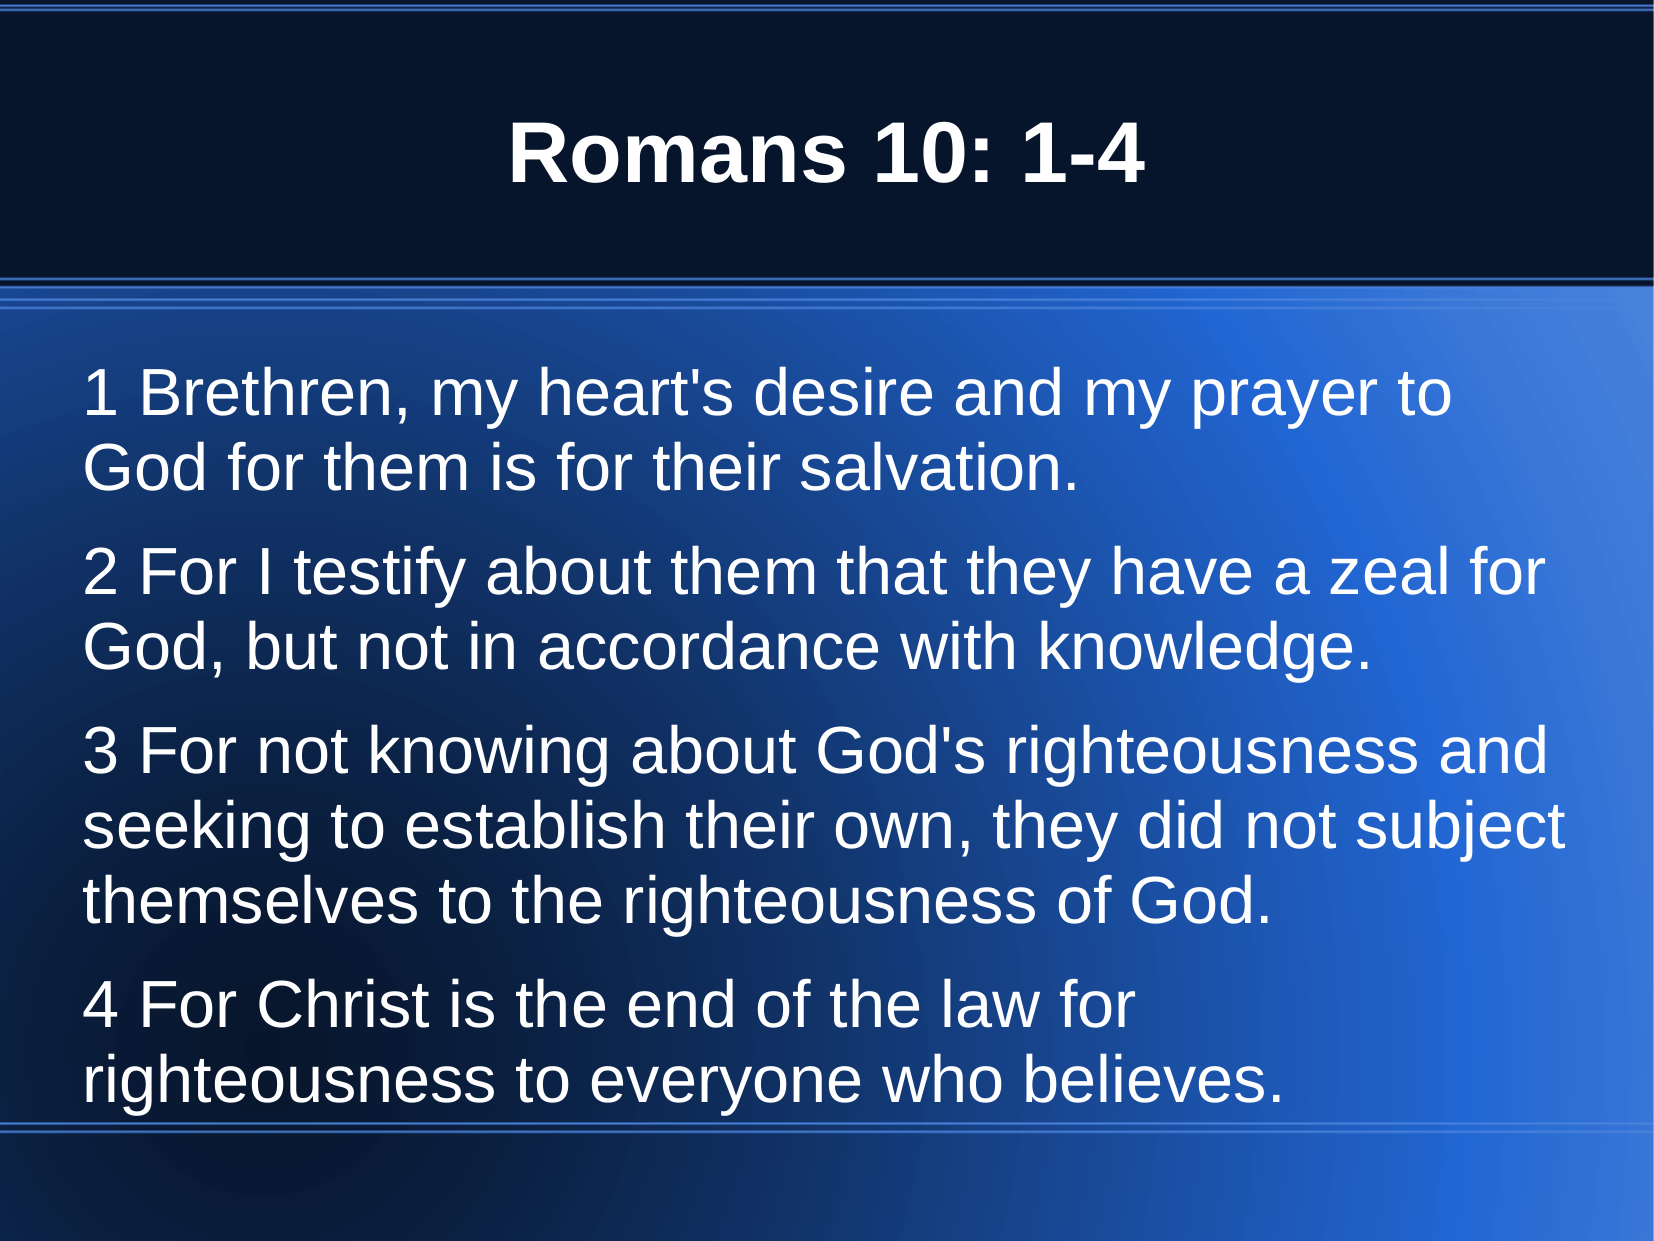

# Romans 10: 1-4
1 Brethren, my heart's desire and my prayer to God for them is for their salvation.
2 For I testify about them that they have a zeal for God, but not in accordance with knowledge.
3 For not knowing about God's righteousness and seeking to establish their own, they did not subject themselves to the righteousness of God.
4 For Christ is the end of the law for righteousness to everyone who believes.